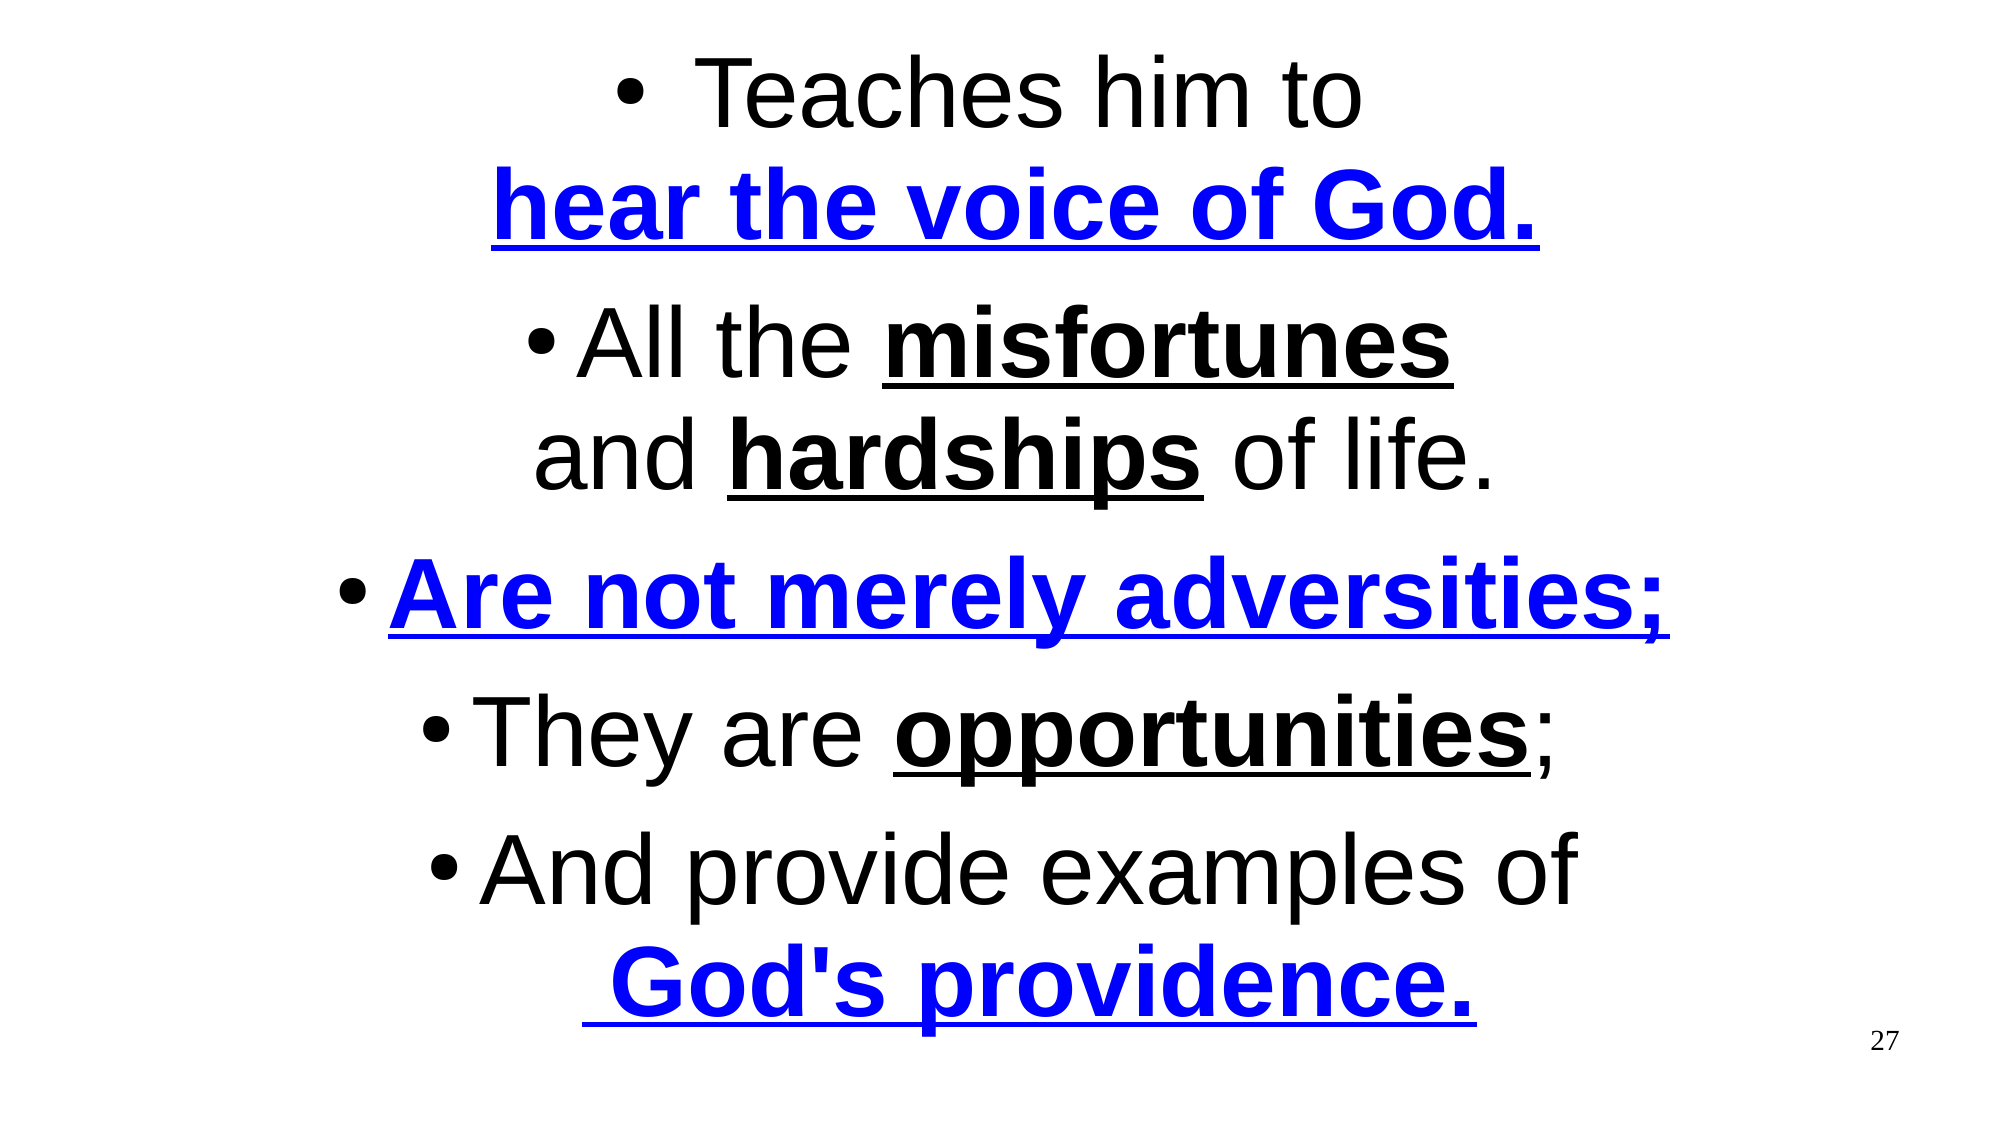

# Teaches him to hear the voice of God.
All the misfortunes
and hardships of life.
Are not merely adversities;
They are opportunities;
And provide examples of
 God's providence.
27